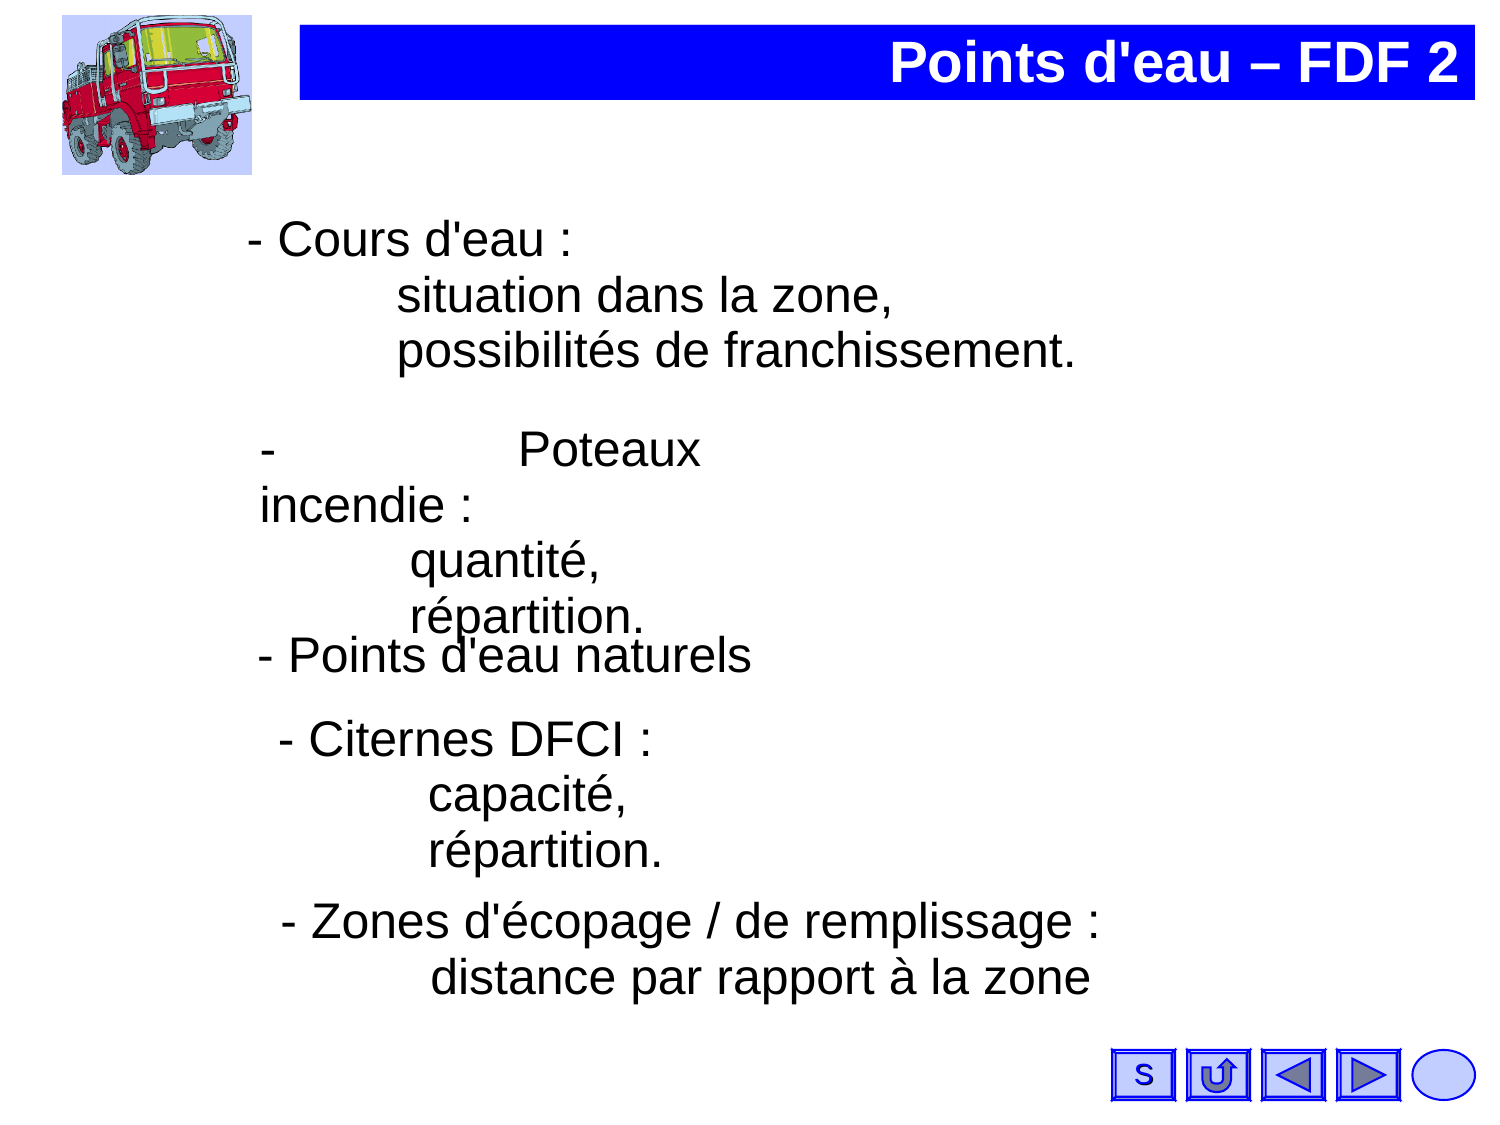

Points d'eau – FDF 2
- Cours d'eau :
	situation dans la zone,
	possibilités de franchissement.
- Poteaux incendie :
	quantité,
	répartition.
- Points d'eau naturels
- Citernes DFCI :
	capacité,
	répartition.
- Zones d'écopage / de remplissage :
	distance par rapport à la zone